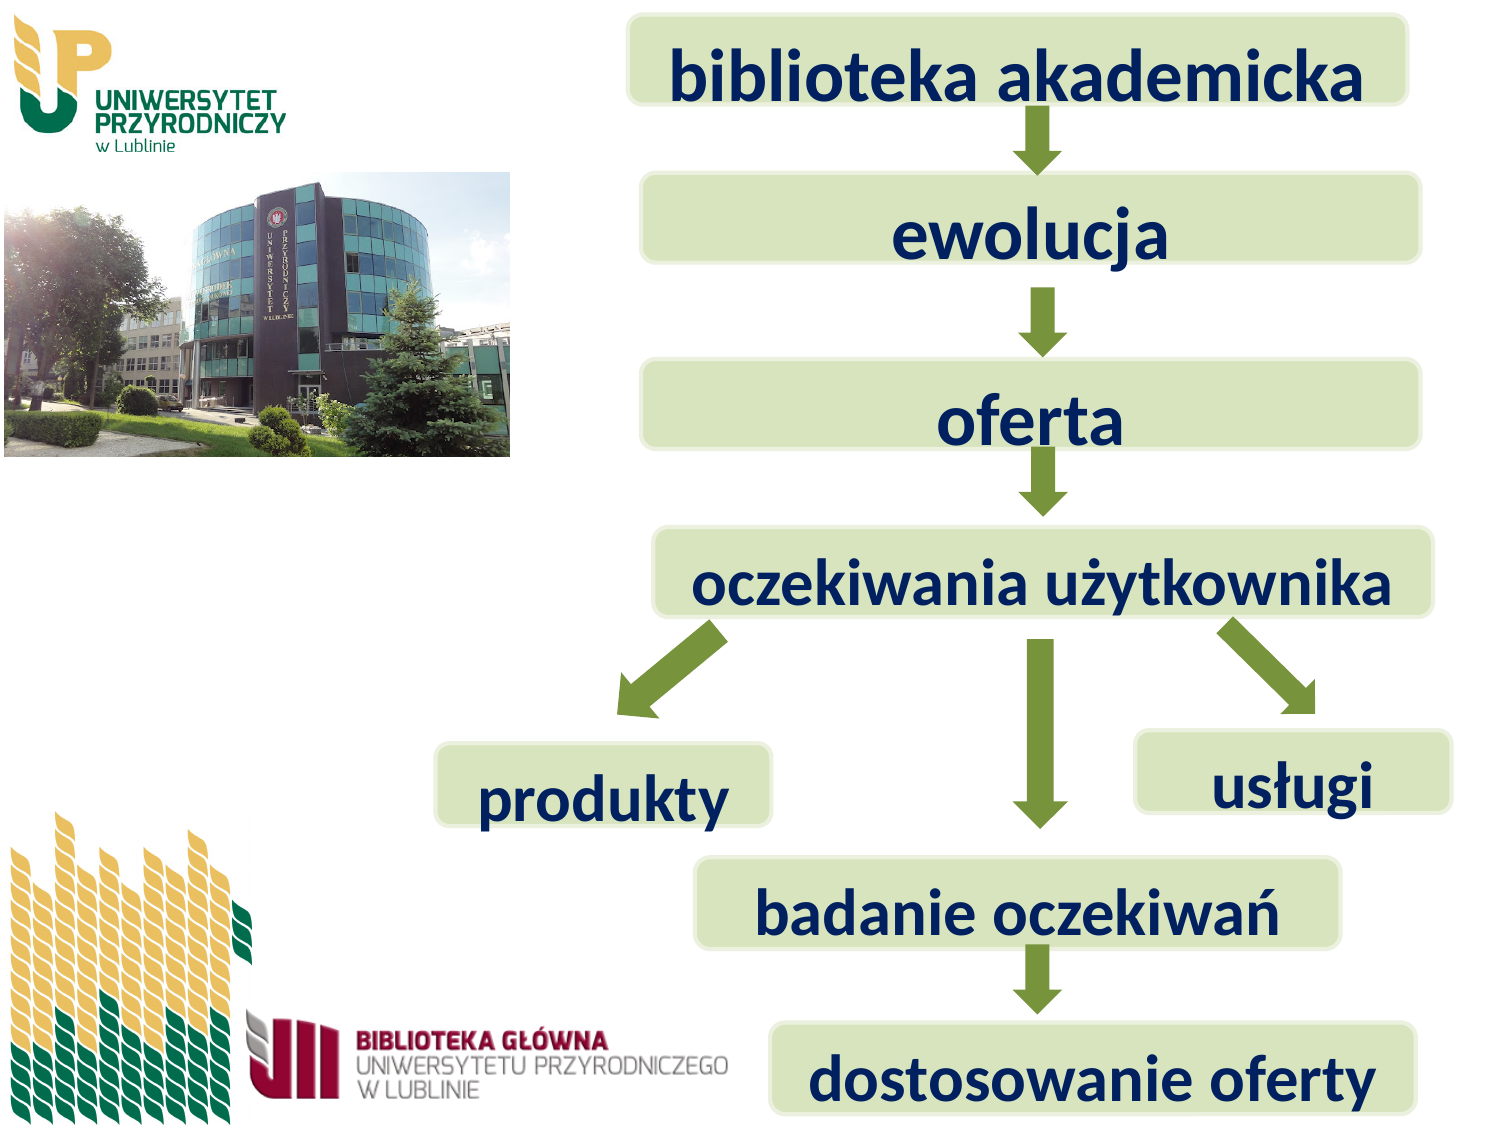

biblioteka akademicka
ewolucja
oferta
oczekiwania użytkownika
usługi
produkty
badanie oczekiwań
dostosowanie oferty